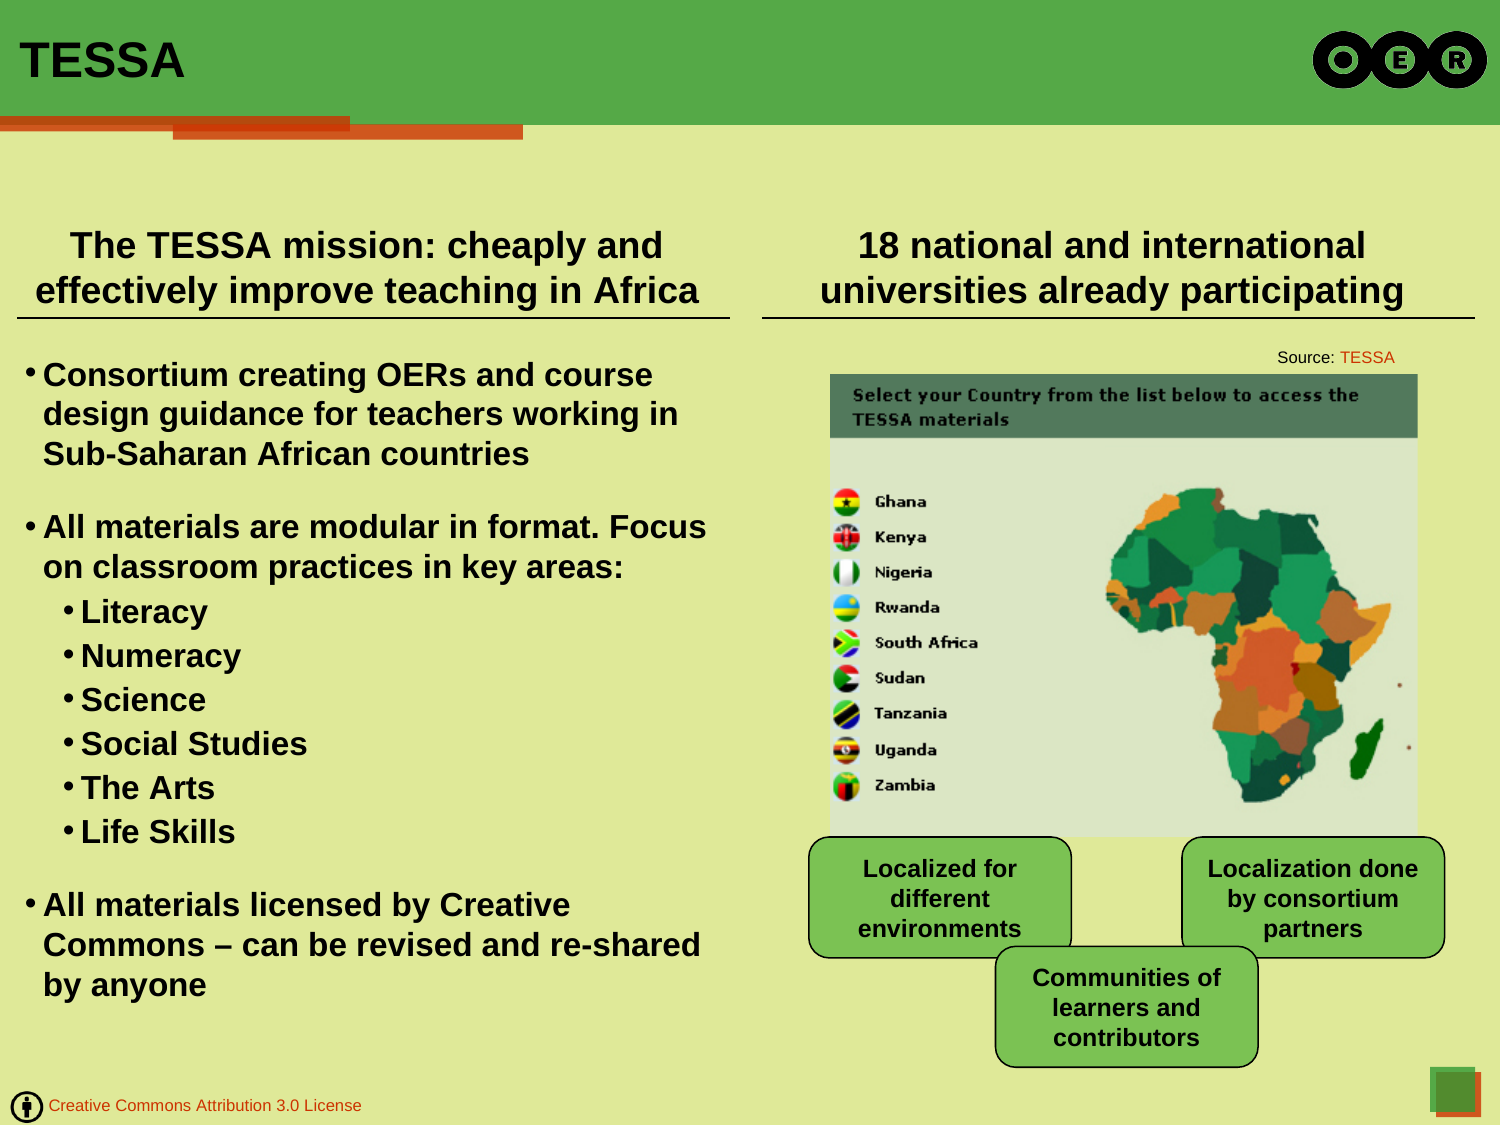

TESSA
The TESSA mission: cheaply and effectively improve teaching in Africa
18 national and international universities already participating
Source: TESSA
Consortium creating OERs and course design guidance for teachers working in Sub-Saharan African countries
All materials are modular in format. Focus on classroom practices in key areas:
Literacy
Numeracy
Science
Social Studies
The Arts
Life Skills
All materials licensed by Creative Commons – can be revised and re-shared by anyone
Localized for different environments
Localization done by consortium partners
Communities of learners and contributors